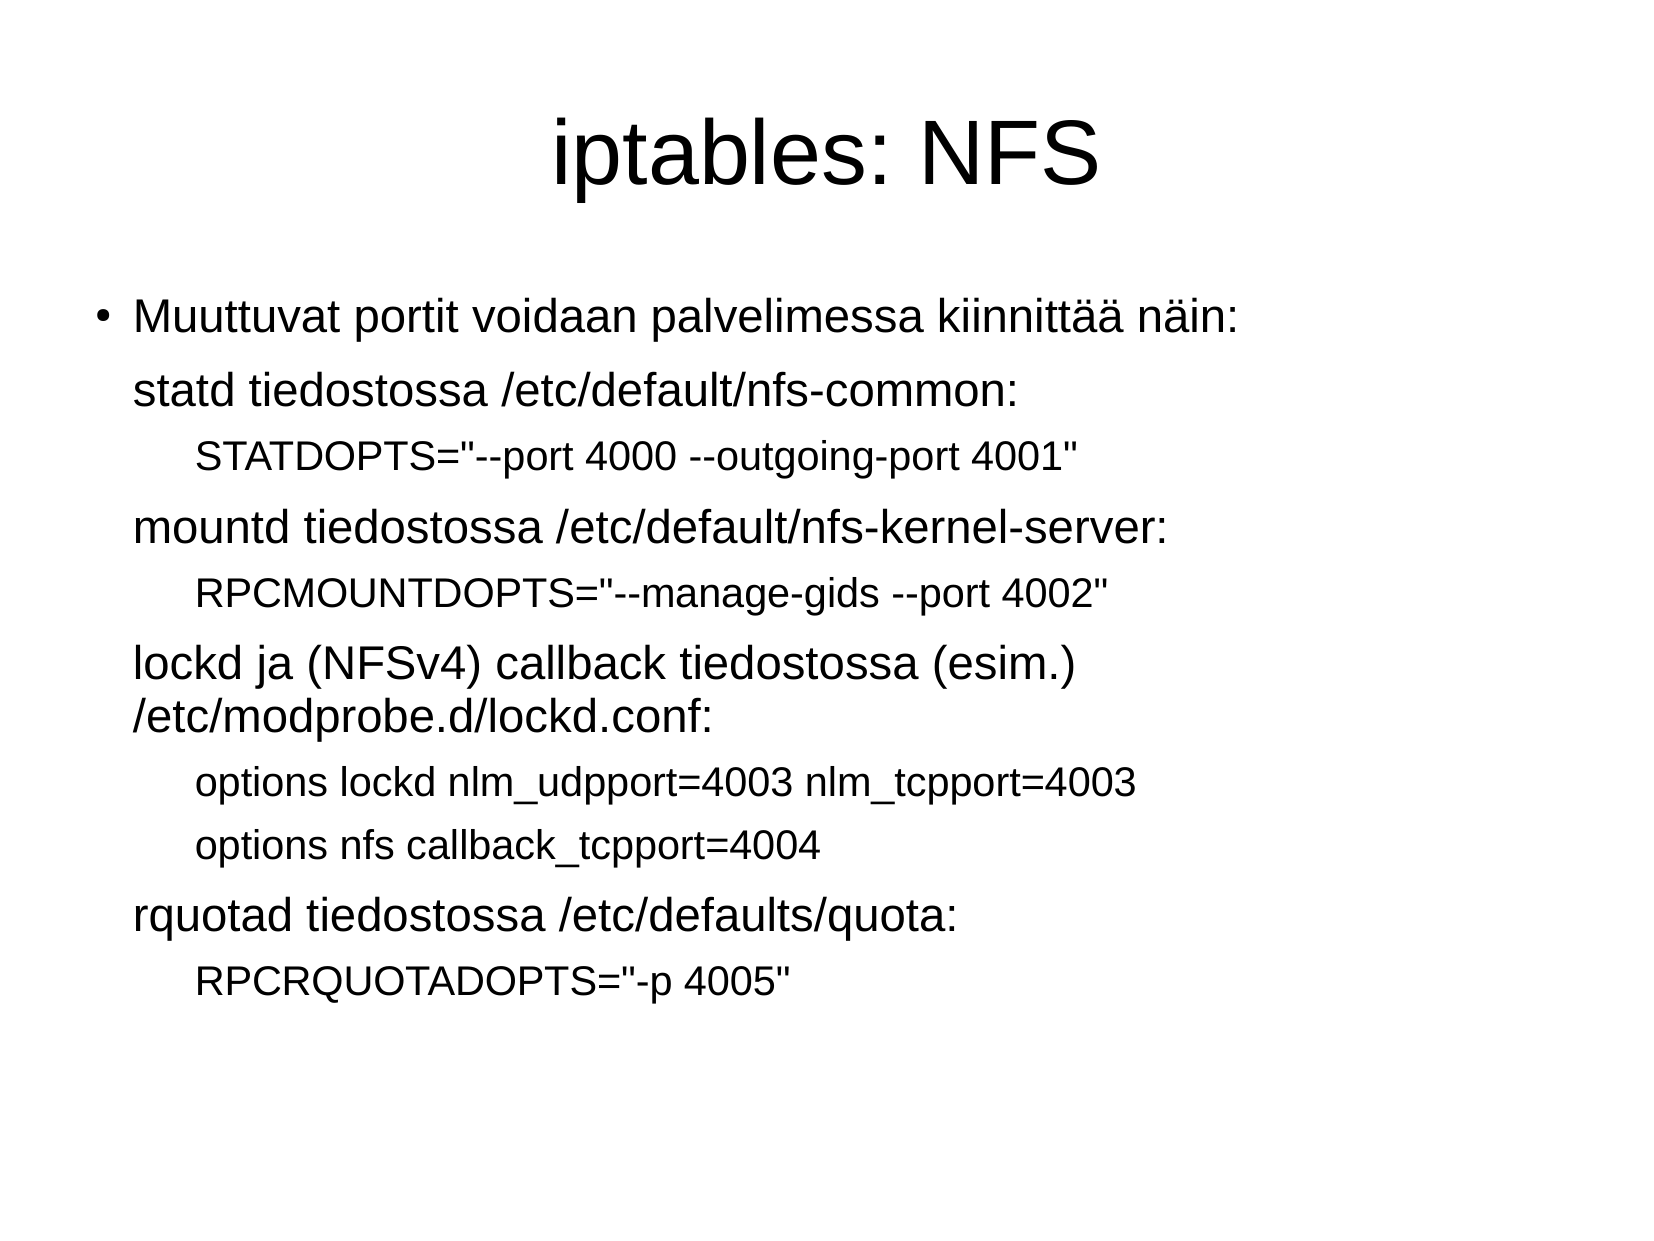

# iptables: NFS
Muuttuvat portit voidaan palvelimessa kiinnittää näin:
statd tiedostossa /etc/default/nfs-common:
 STATDOPTS="--port 4000 --outgoing-port 4001"
mountd tiedostossa /etc/default/nfs-kernel-server:
 RPCMOUNTDOPTS="--manage-gids --port 4002"
lockd ja (NFSv4) callback tiedostossa (esim.) /etc/modprobe.d/lockd.conf:
 options lockd nlm_udpport=4003 nlm_tcpport=4003
 options nfs callback_tcpport=4004
rquotad tiedostossa /etc/defaults/quota:
 RPCRQUOTADOPTS="-p 4005"